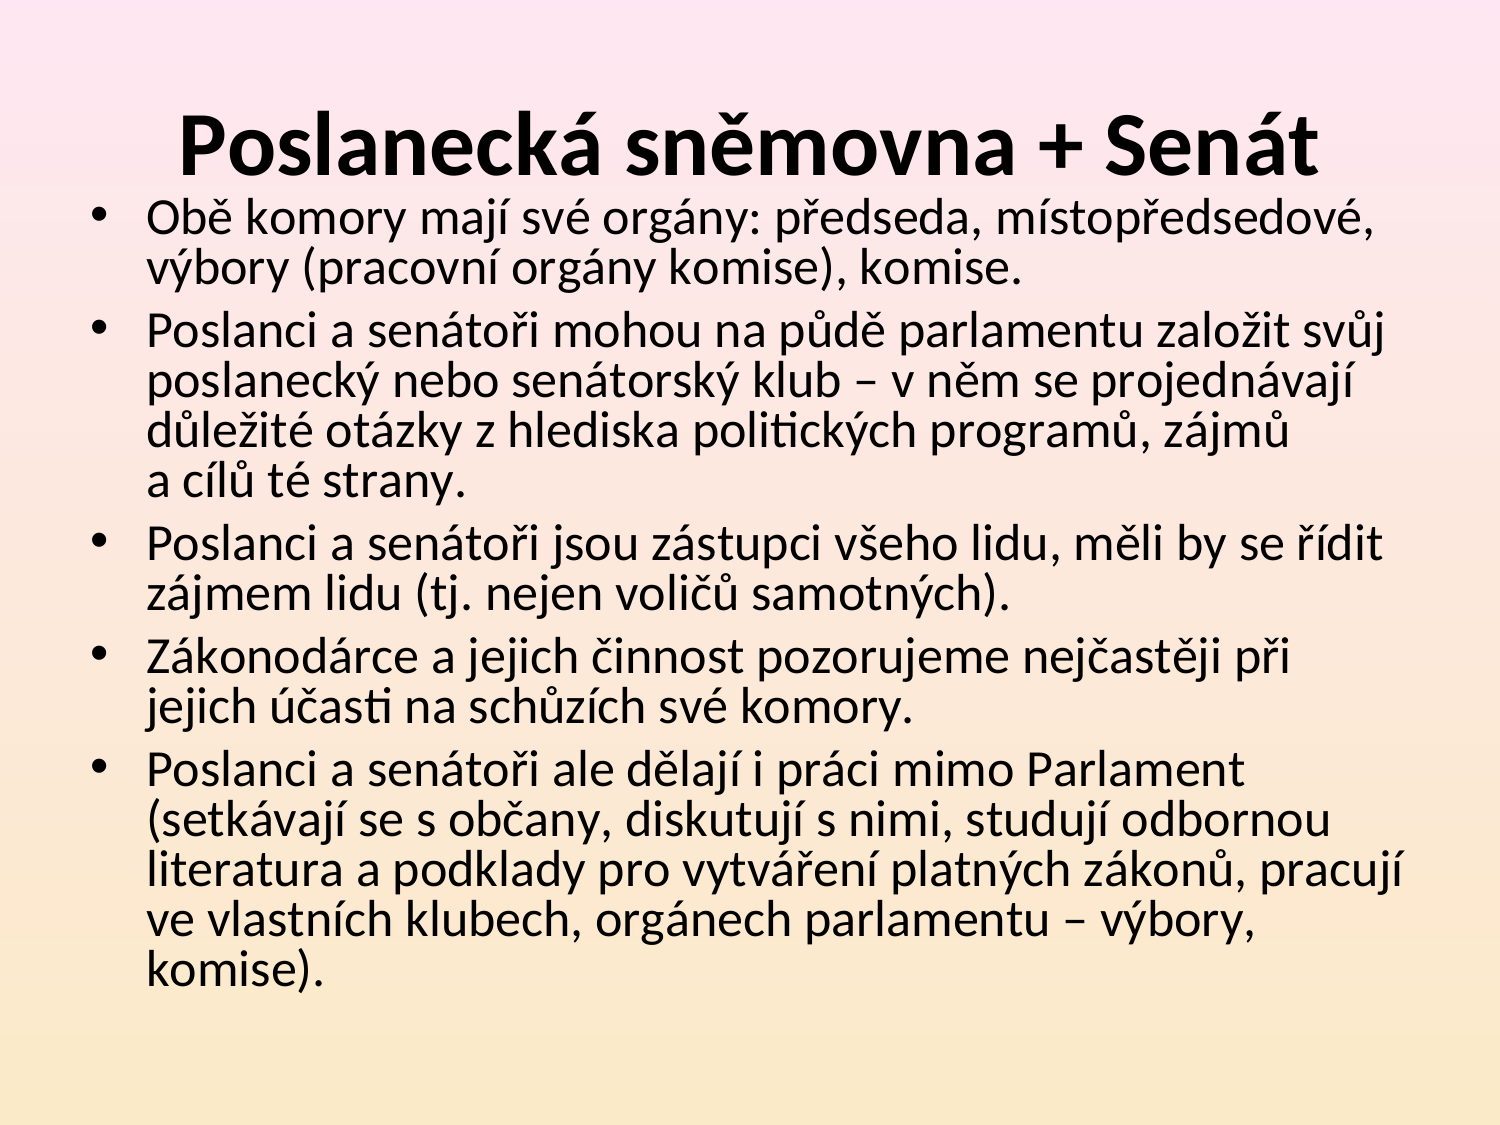

# Poslanecká sněmovna + Senát
Obě komory mají své orgány: předseda, místopředsedové, výbory (pracovní orgány komise), komise.
Poslanci a senátoři mohou na půdě parlamentu založit svůj poslanecký nebo senátorský klub – v něm se projednávají důležité otázky z hlediska politických programů, zájmů
a cílů té strany.
Poslanci a senátoři jsou zástupci všeho lidu, měli by se řídit zájmem lidu (tj. nejen voličů samotných).
Zákonodárce a jejich činnost pozorujeme nejčastěji při jejich účasti na schůzích své komory.
Poslanci a senátoři ale dělají i práci mimo Parlament (setkávají se s občany, diskutují s nimi, studují odbornou literatura a podklady pro vytváření platných zákonů, pracují ve vlastních klubech, orgánech parlamentu – výbory, komise).